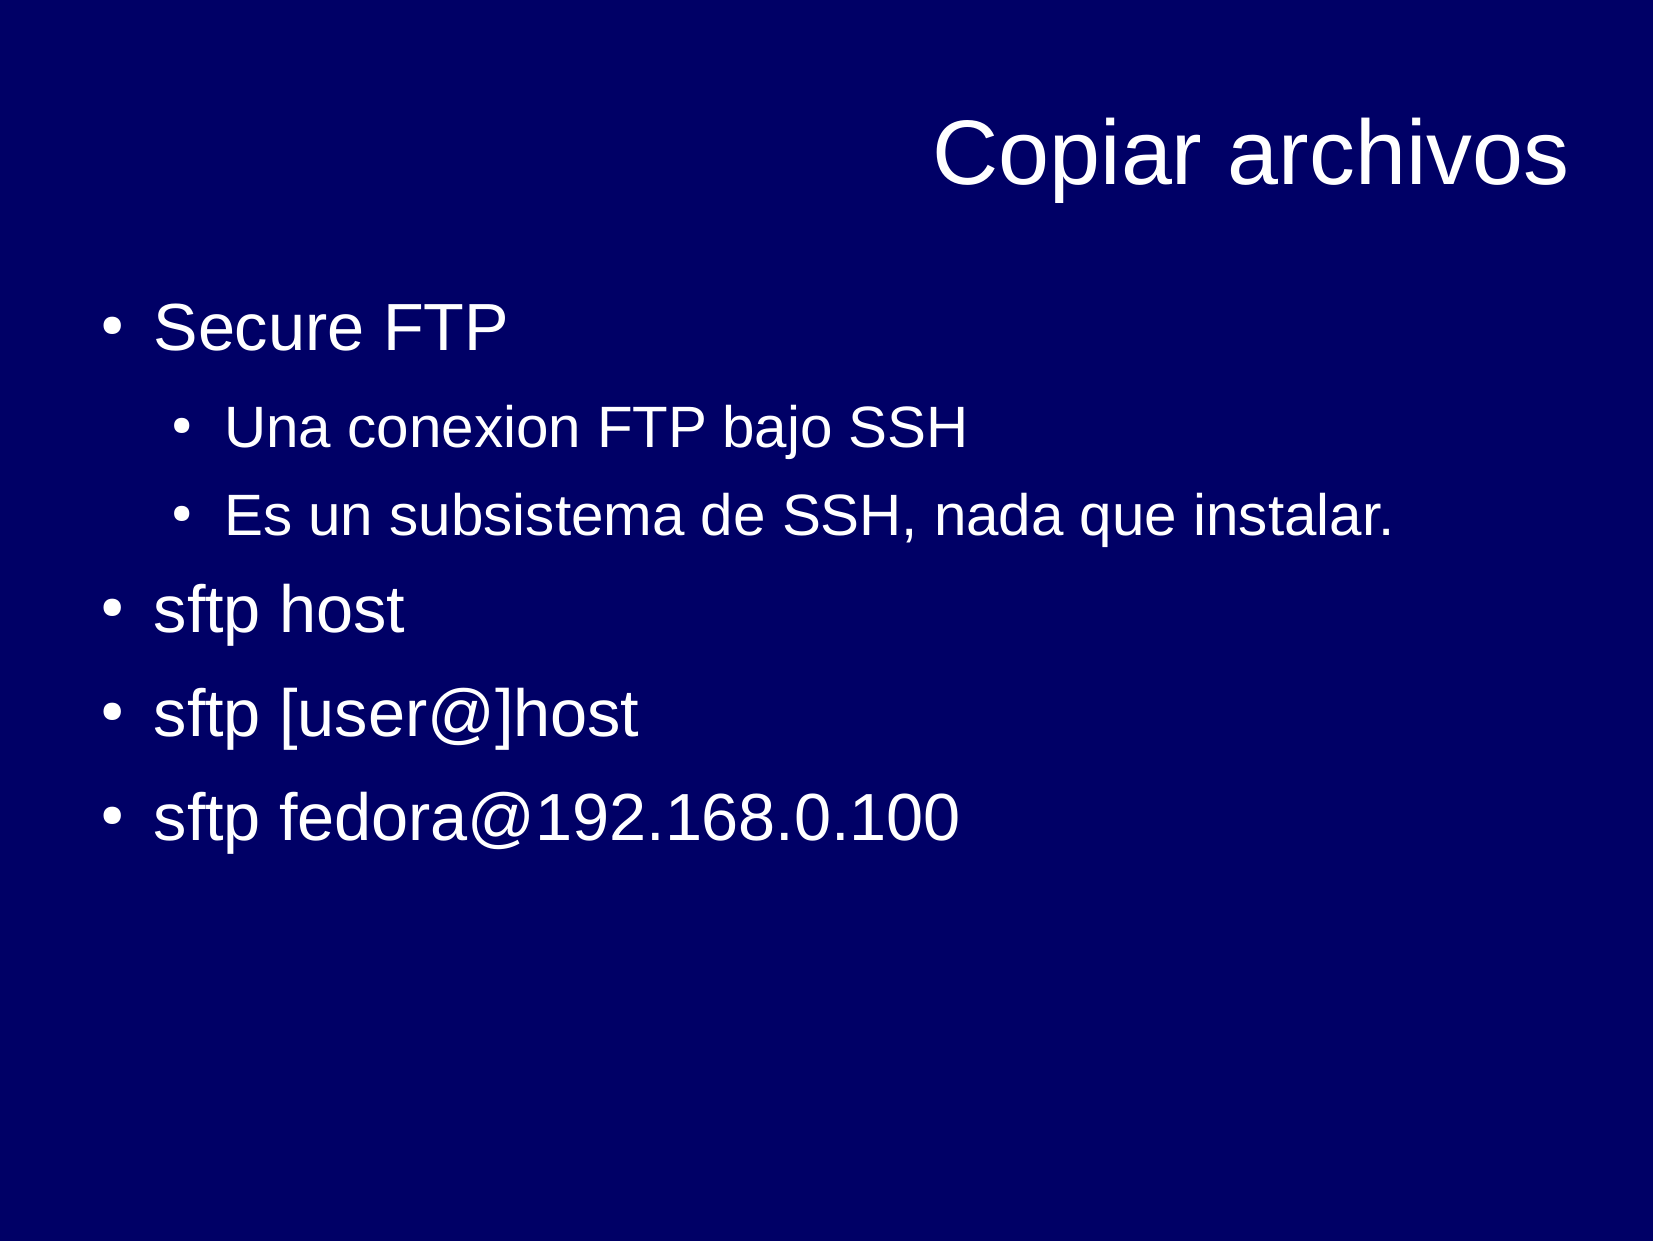

# Copiar archivos
Secure FTP
Una conexion FTP bajo SSH
Es un subsistema de SSH, nada que instalar.
sftp host
sftp [user@]host
sftp fedora@192.168.0.100